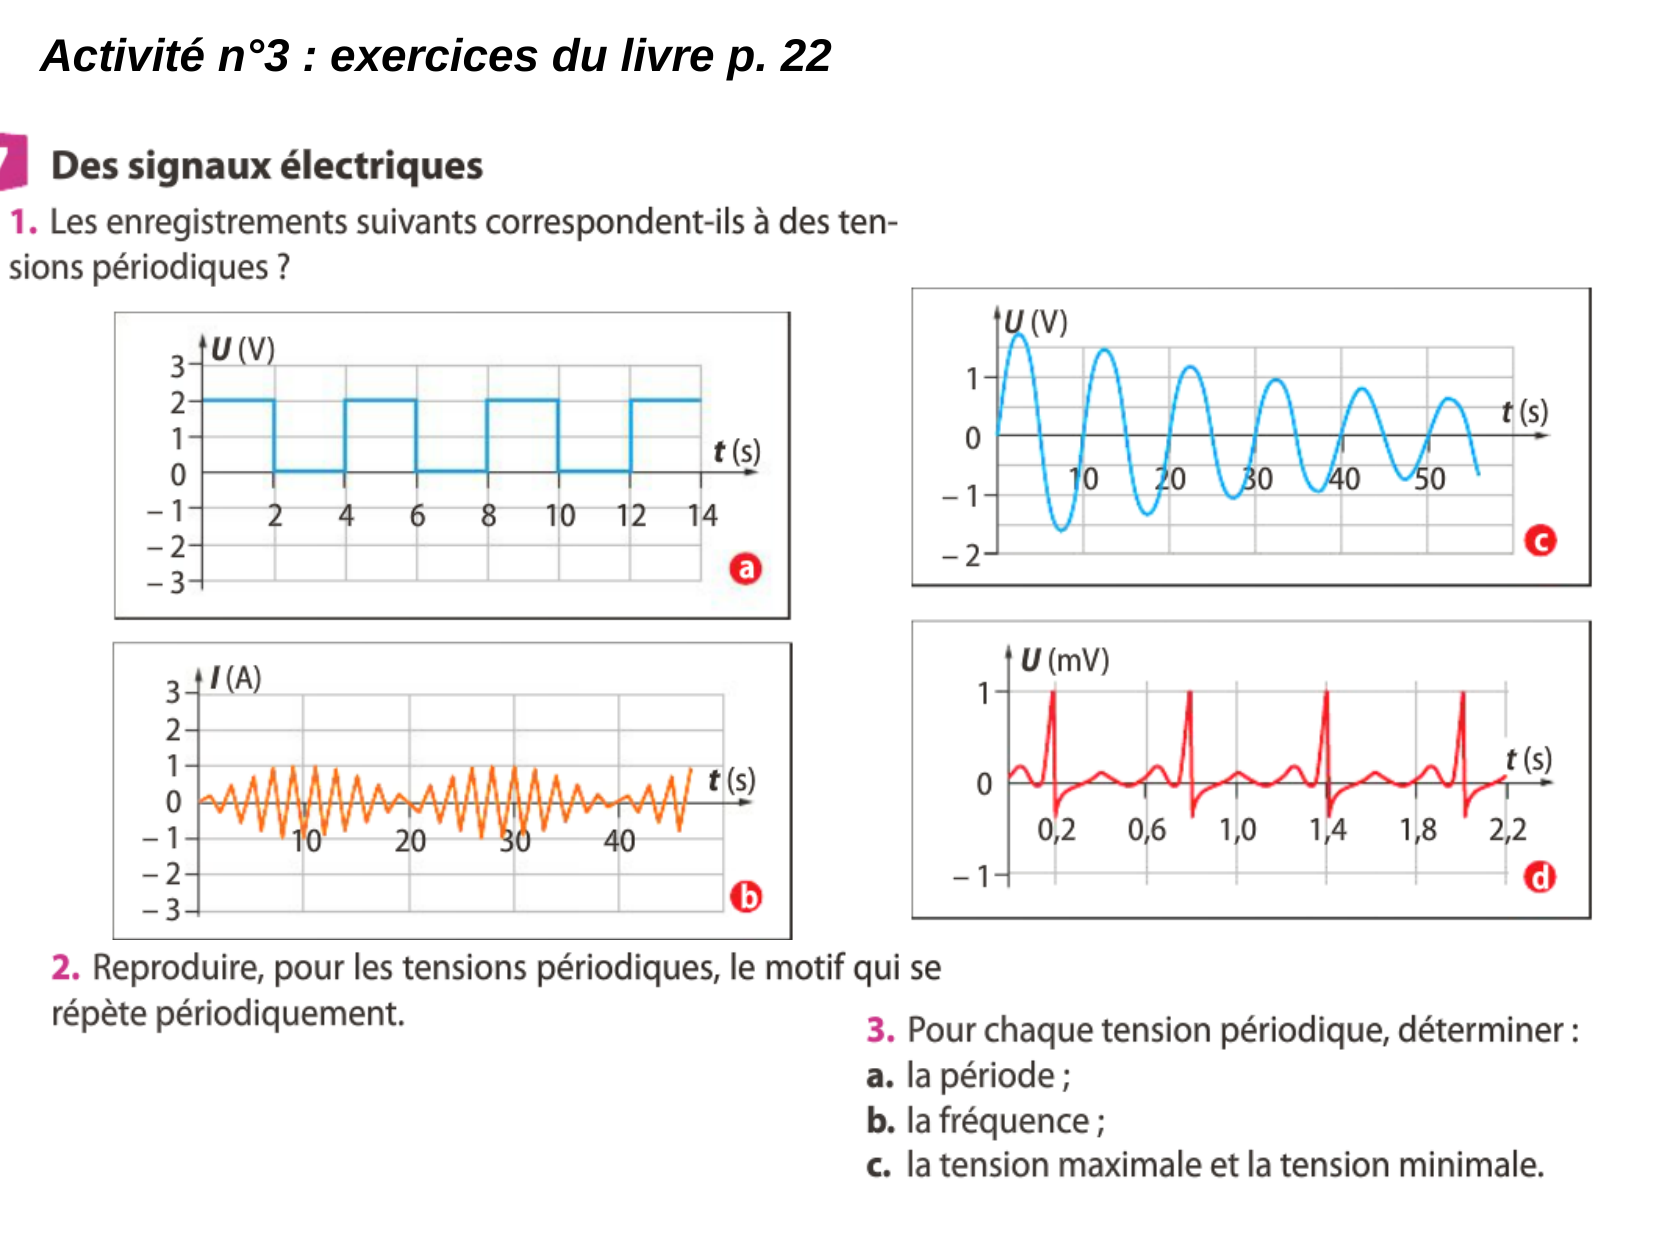

Activité n°3 : exercices du livre p. 22